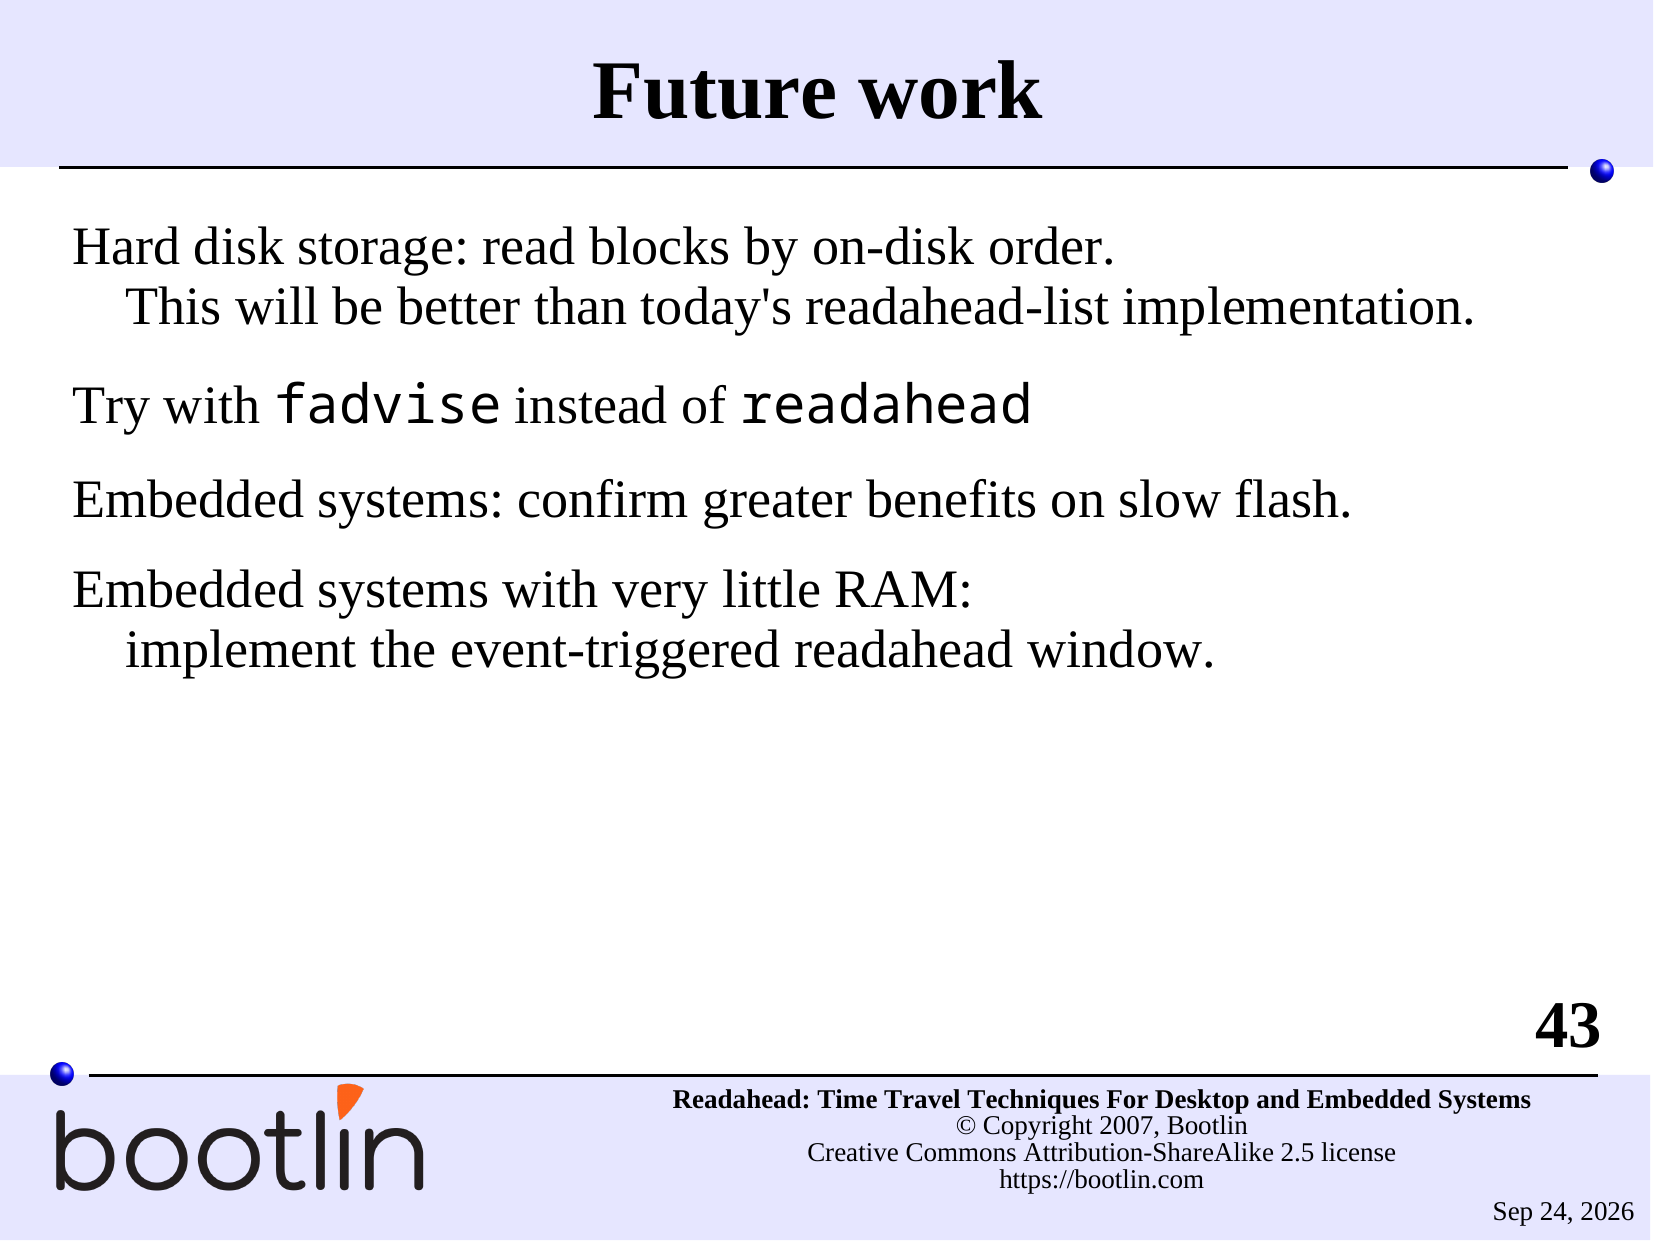

# Future work
Hard disk storage: read blocks by on-disk order.
This will be better than today's readahead-list implementation.
Try with fadvise instead of readahead
Embedded systems: confirm greater benefits on slow flash.
Embedded systems with very little RAM:
implement the event-triggered readahead window.